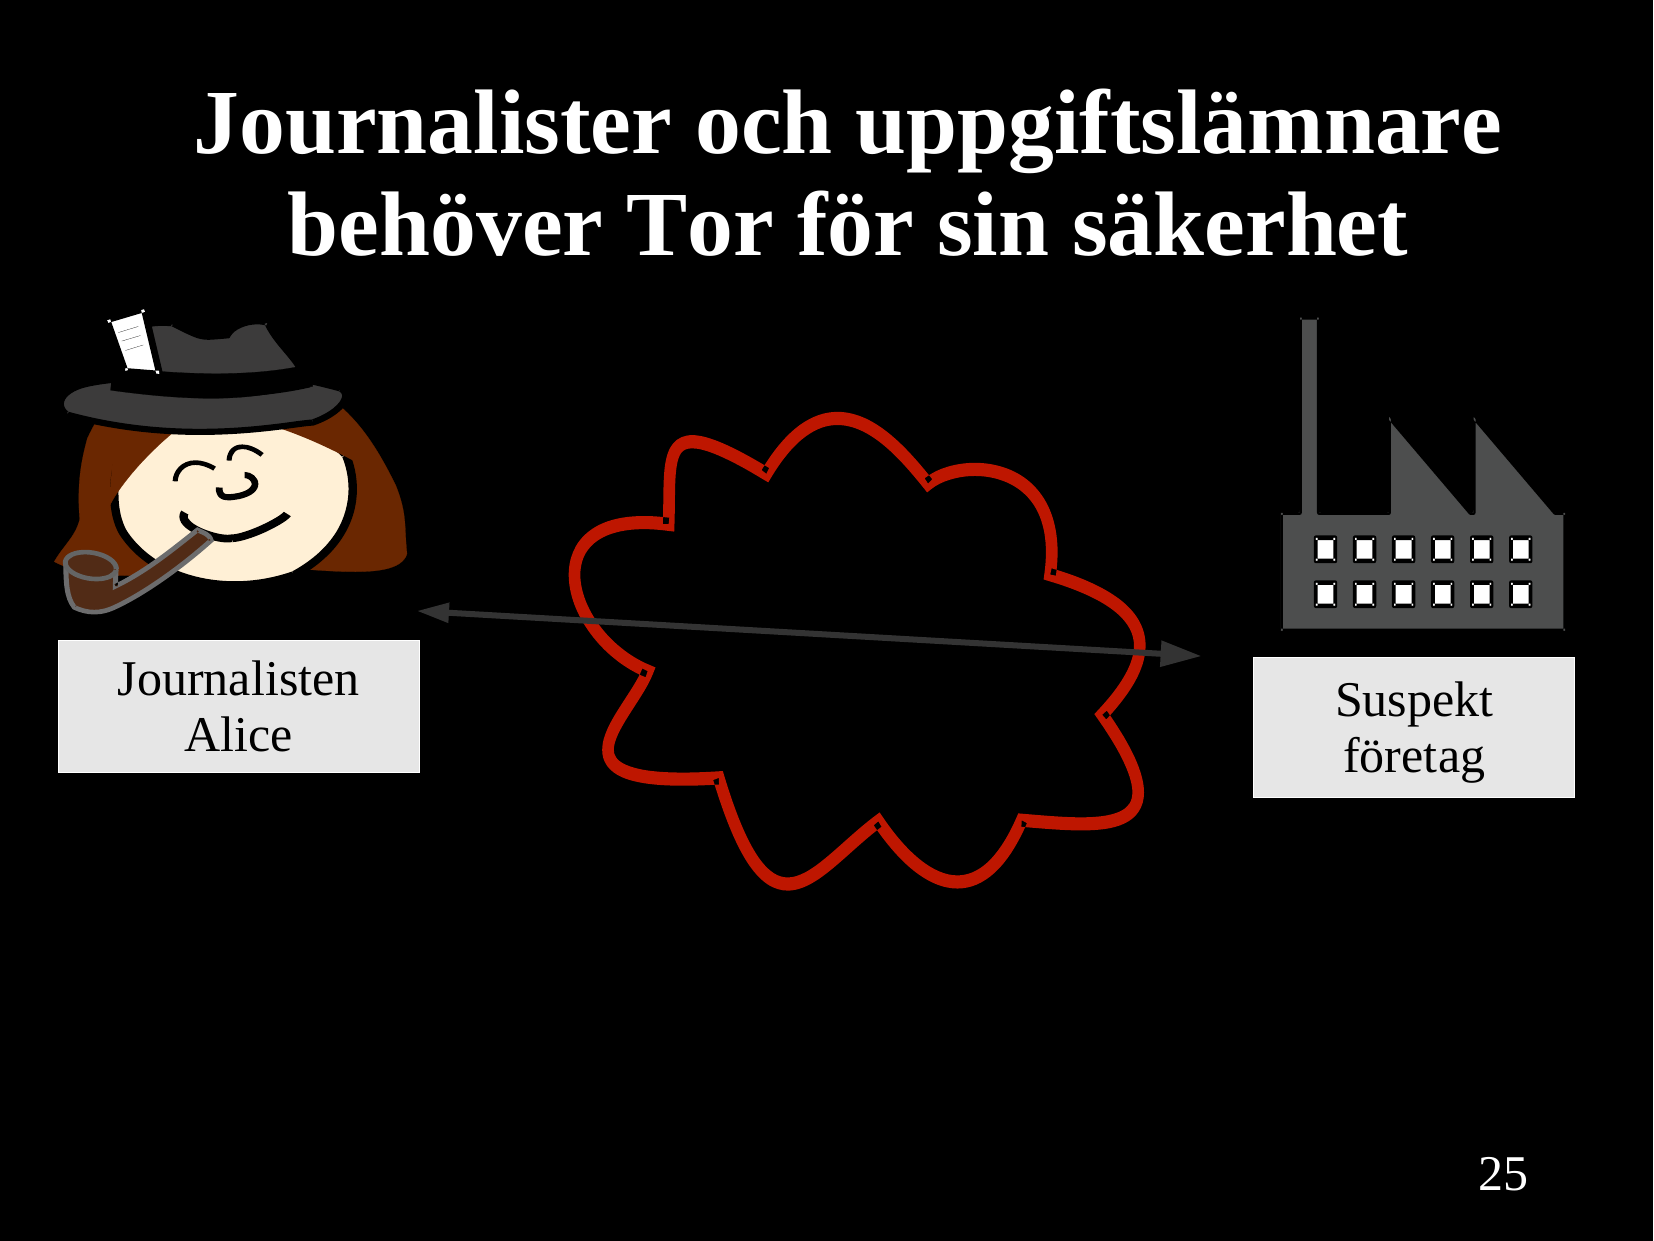

Journalister och uppgiftslämnare
behöver Tor för sin säkerhet
Journalisten
Alice
Suspekt
företag